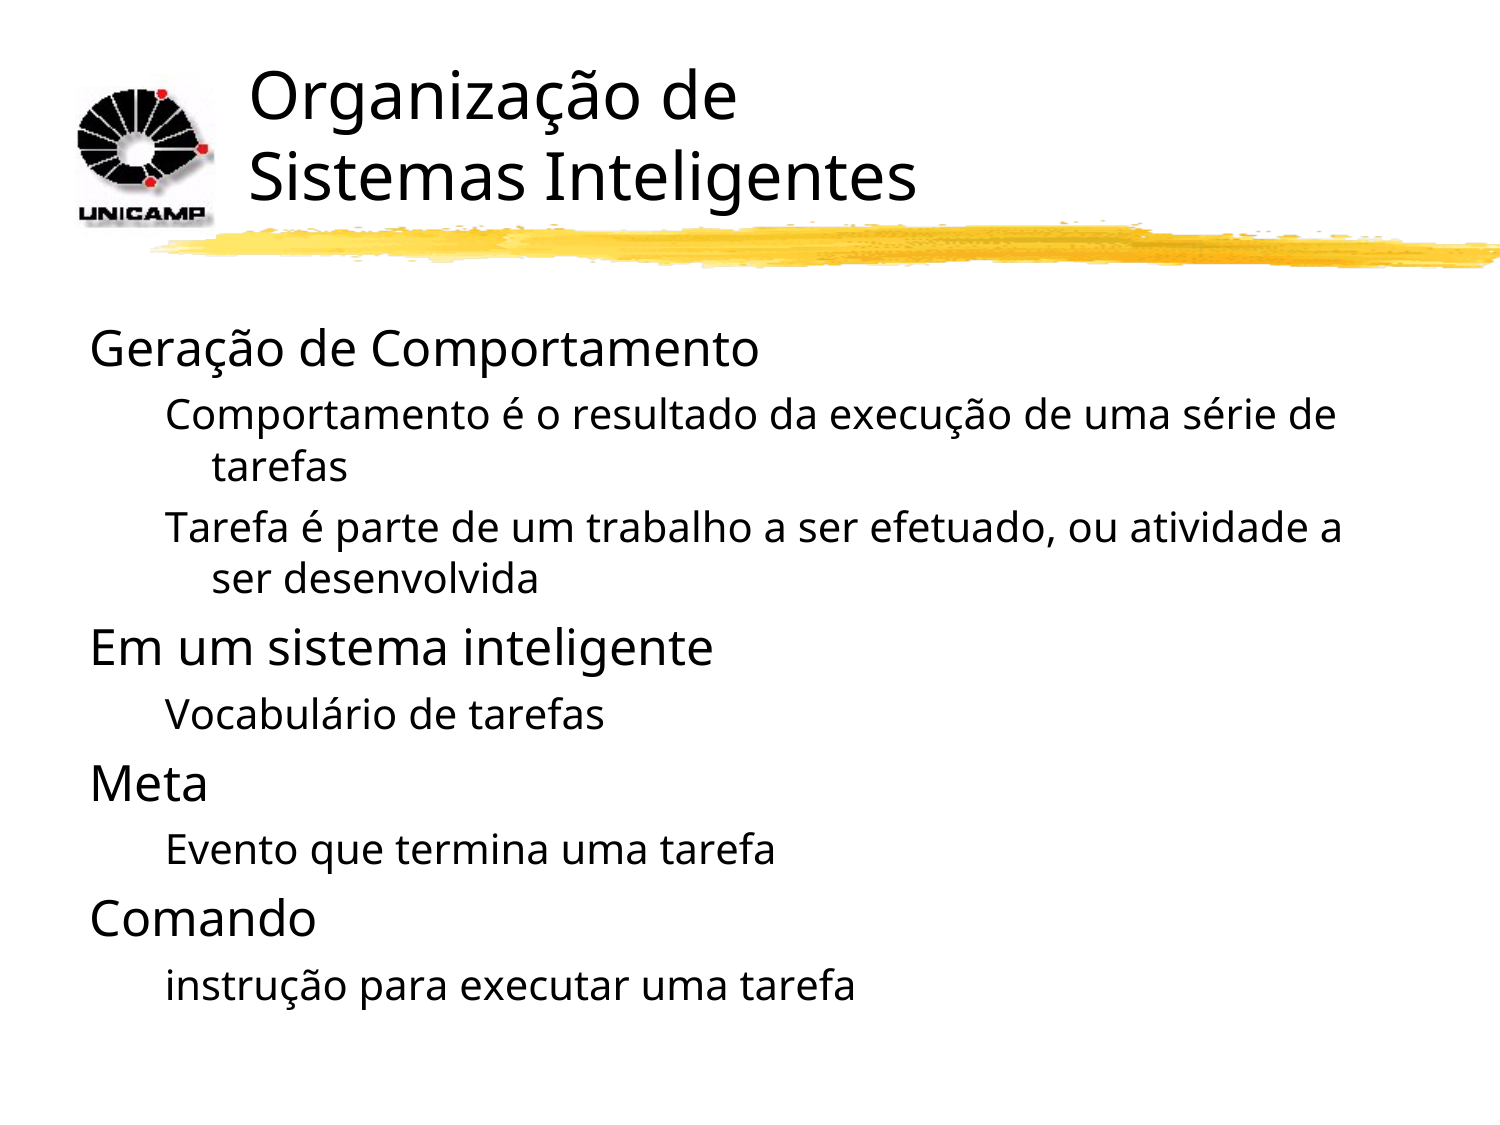

# Organização de Sistemas Inteligentes
Geração de Comportamento
Comportamento é o resultado da execução de uma série de tarefas
Tarefa é parte de um trabalho a ser efetuado, ou atividade a ser desenvolvida
Em um sistema inteligente
Vocabulário de tarefas
Meta
Evento que termina uma tarefa
Comando
instrução para executar uma tarefa